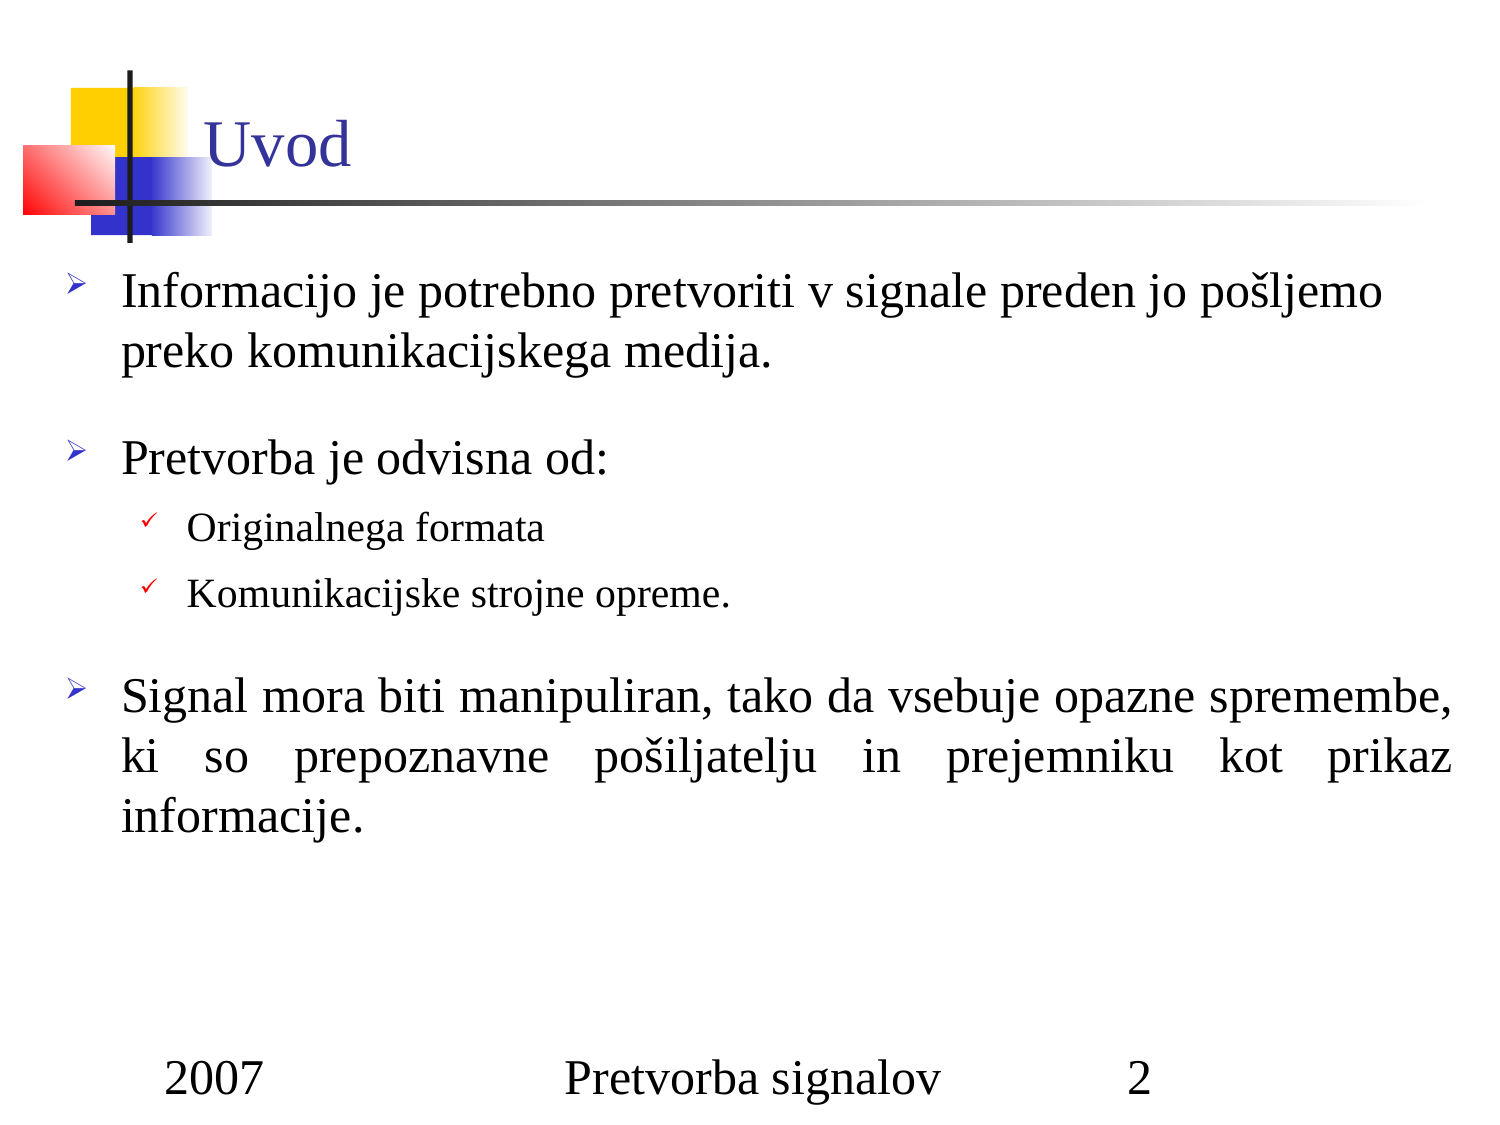

# Uvod
Informacijo je potrebno pretvoriti v signale preden jo pošljemo preko komunikacijskega medija.
Pretvorba je odvisna od:
Originalnega formata
Komunikacijske strojne opreme.
Signal mora biti manipuliran, tako da vsebuje opazne spremembe, ki so prepoznavne pošiljatelju in prejemniku kot prikaz informacije.
2007
Pretvorba signalov
2